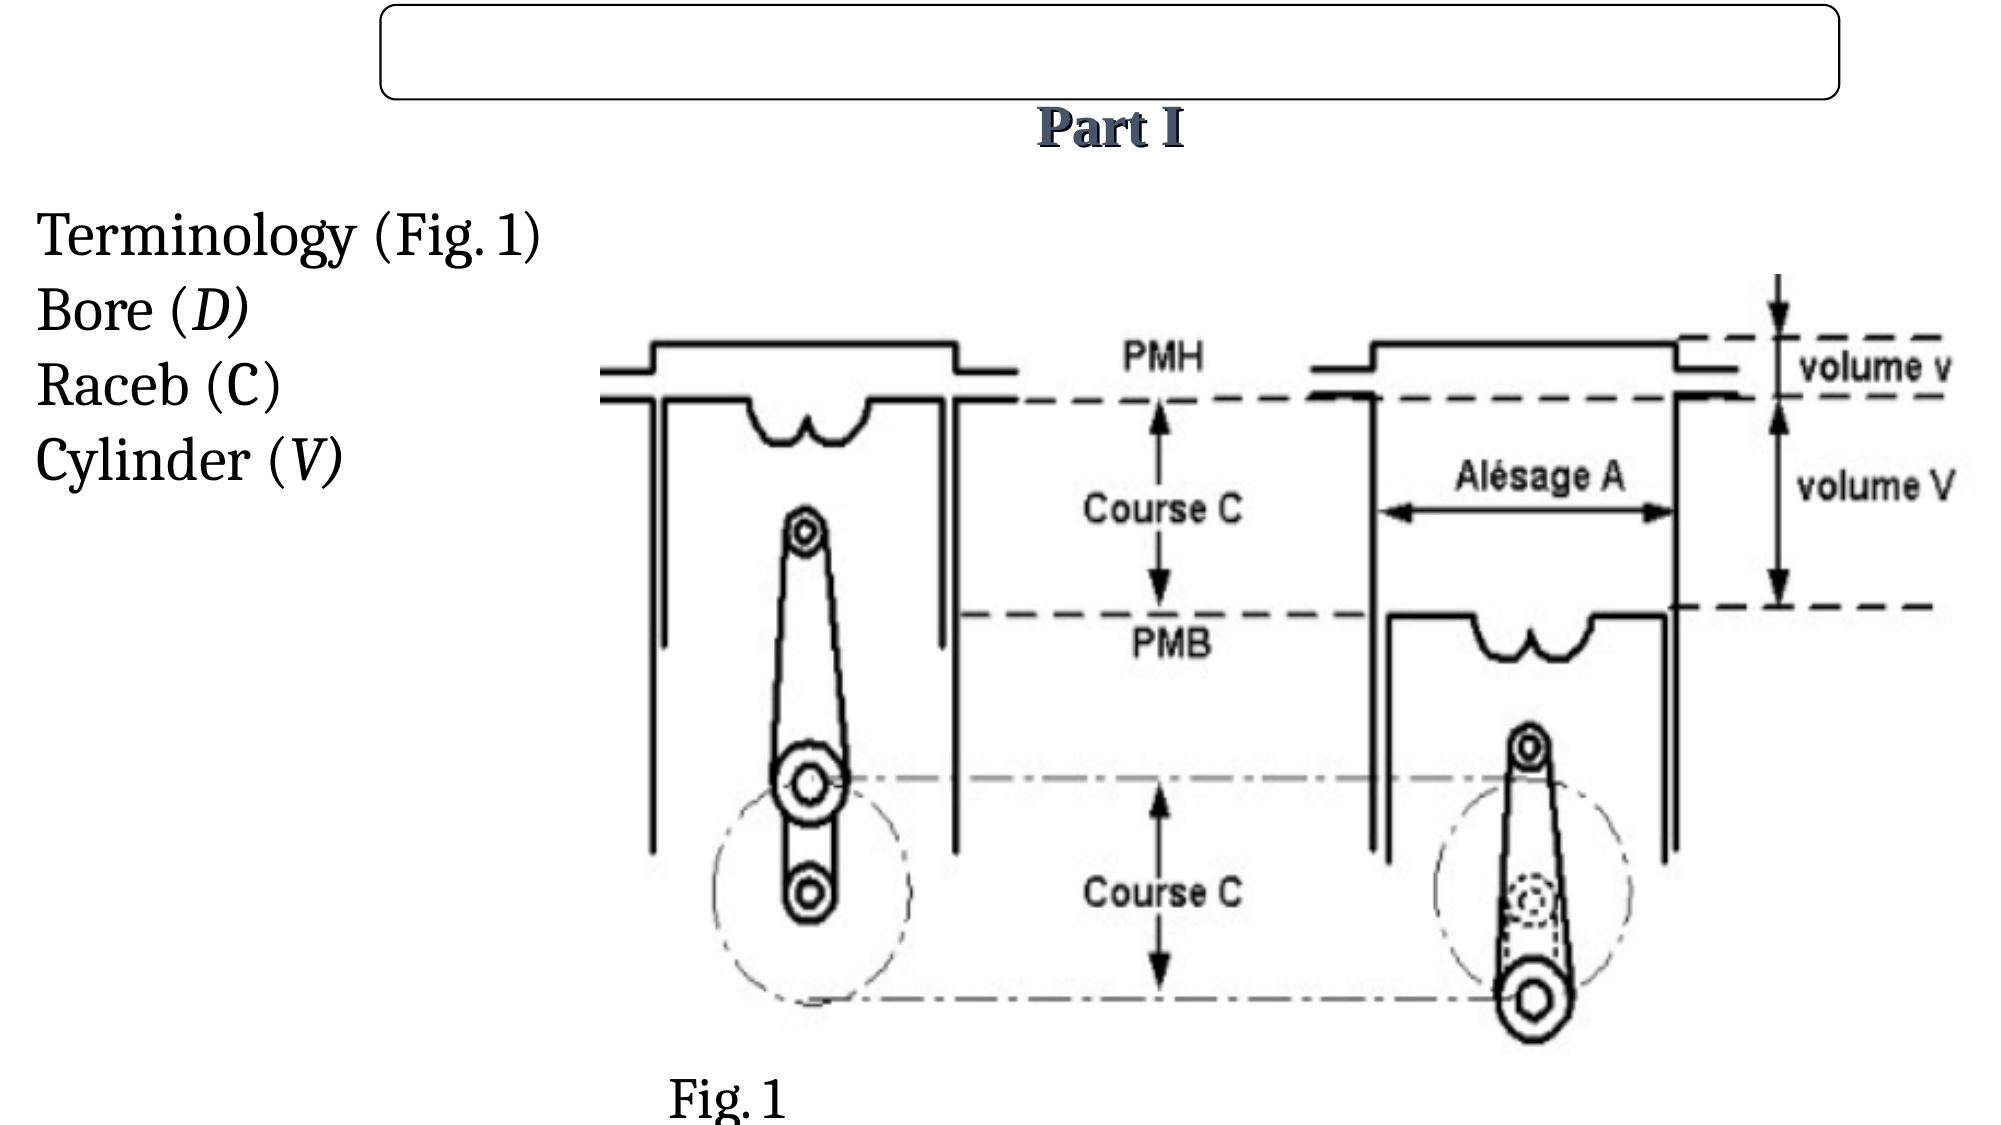

Part I
Terminology (Fig. 1)
Bore (D)
Raceb (C)
Cylinder (V)
Fig. 1